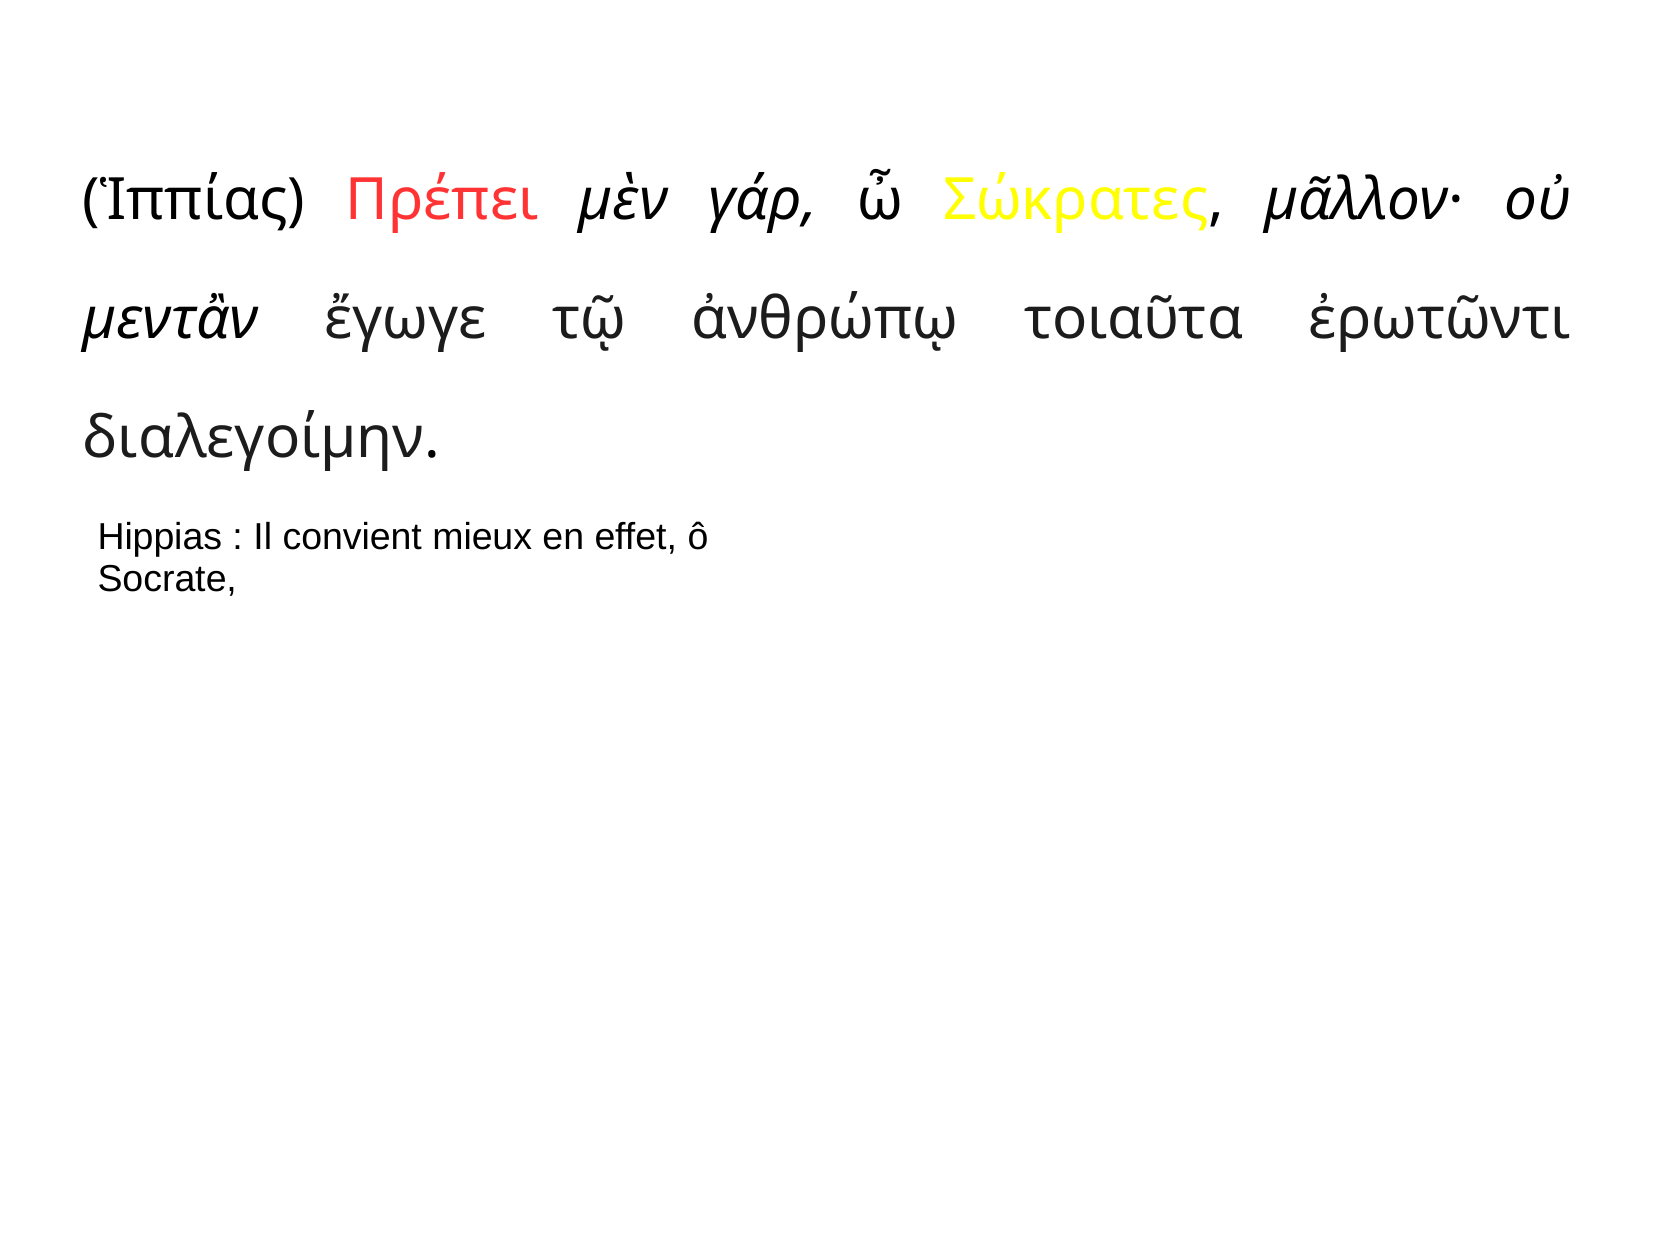

# (Ἱππίας) Πρέπει μὲν γάρ, ὦ Σώκρατες, μᾶλλον· οὐ μεντἂν ἔγωγε τῷ ἀνθρώπῳ τοιαῦτα ἐρωτῶντι διαλεγοίμην.
Hippias : Il convient mieux en effet, ô Socrate,